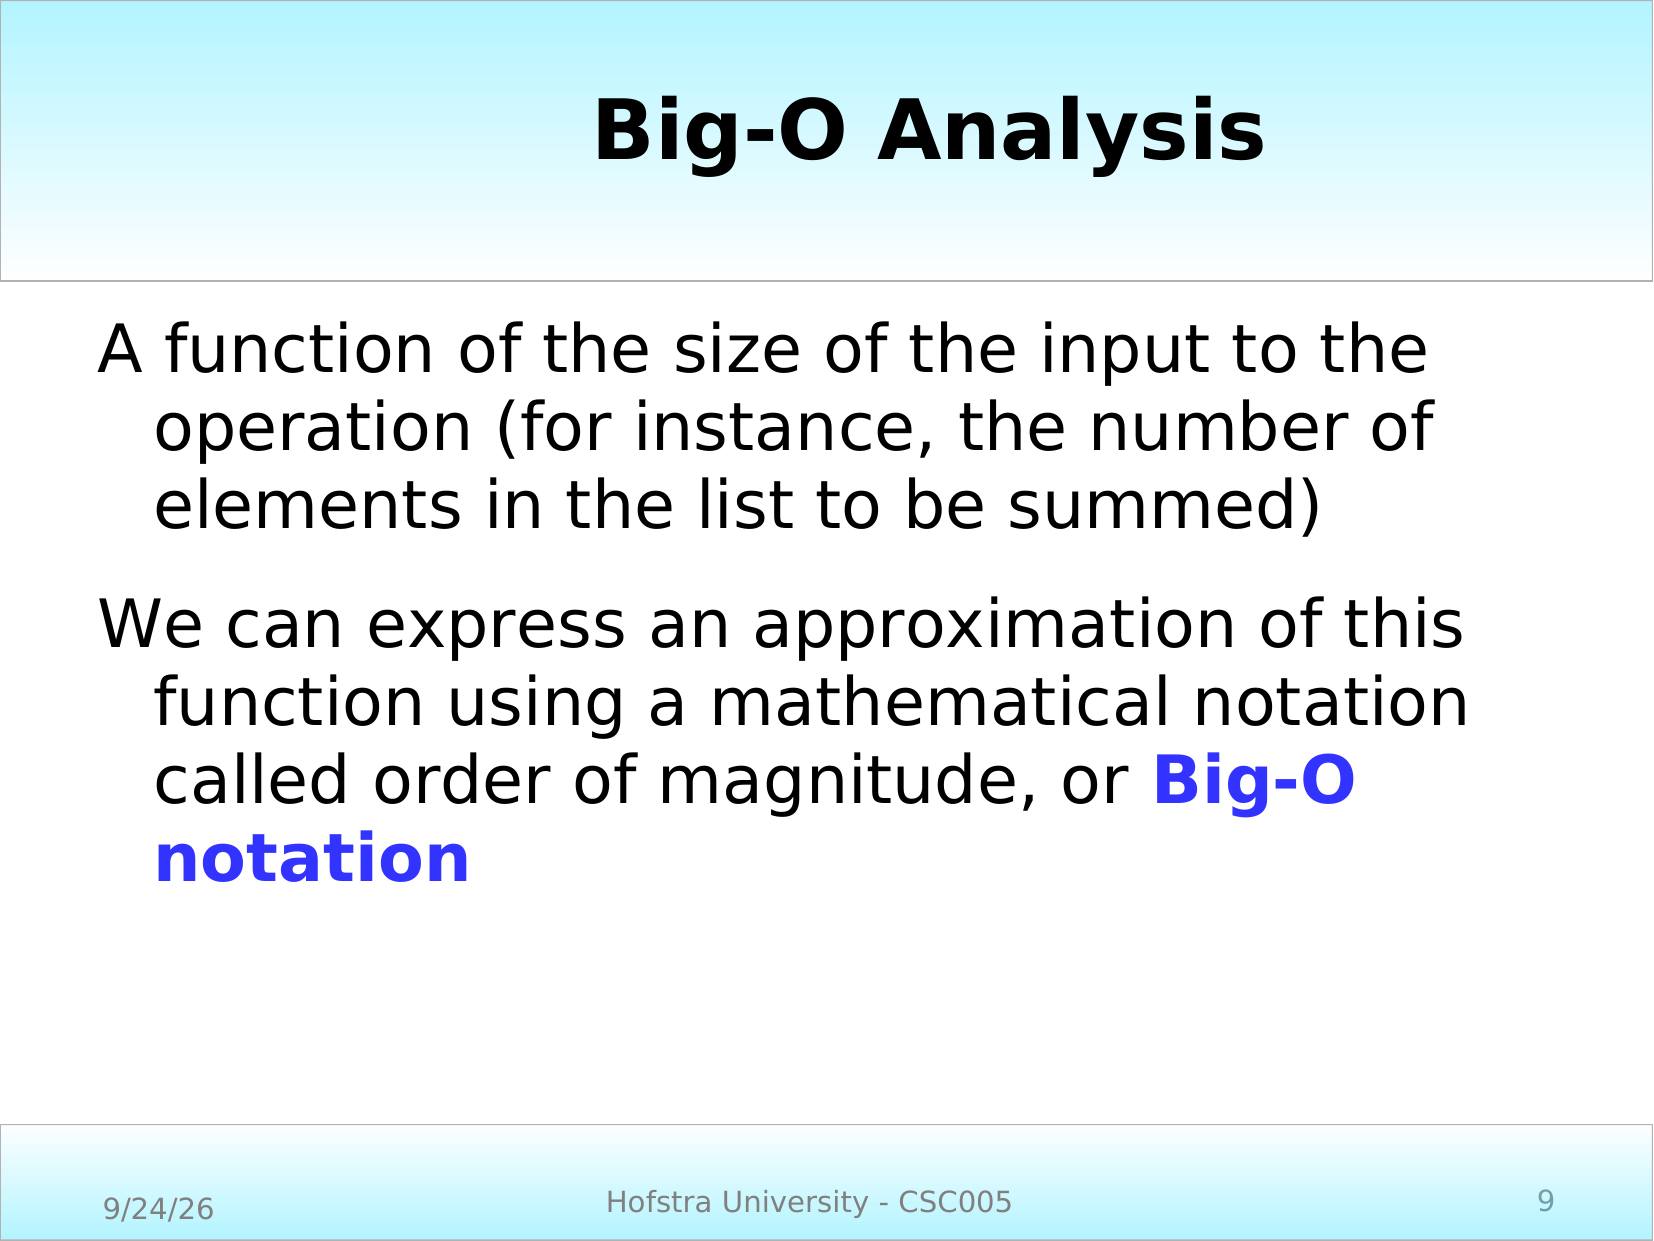

# Big-O Analysis
A function of the size of the input to the operation (for instance, the number of elements in the list to be summed)
We can express an approximation of this function using a mathematical notation called order of magnitude, or Big-O notation
9
Hofstra University - CSC005